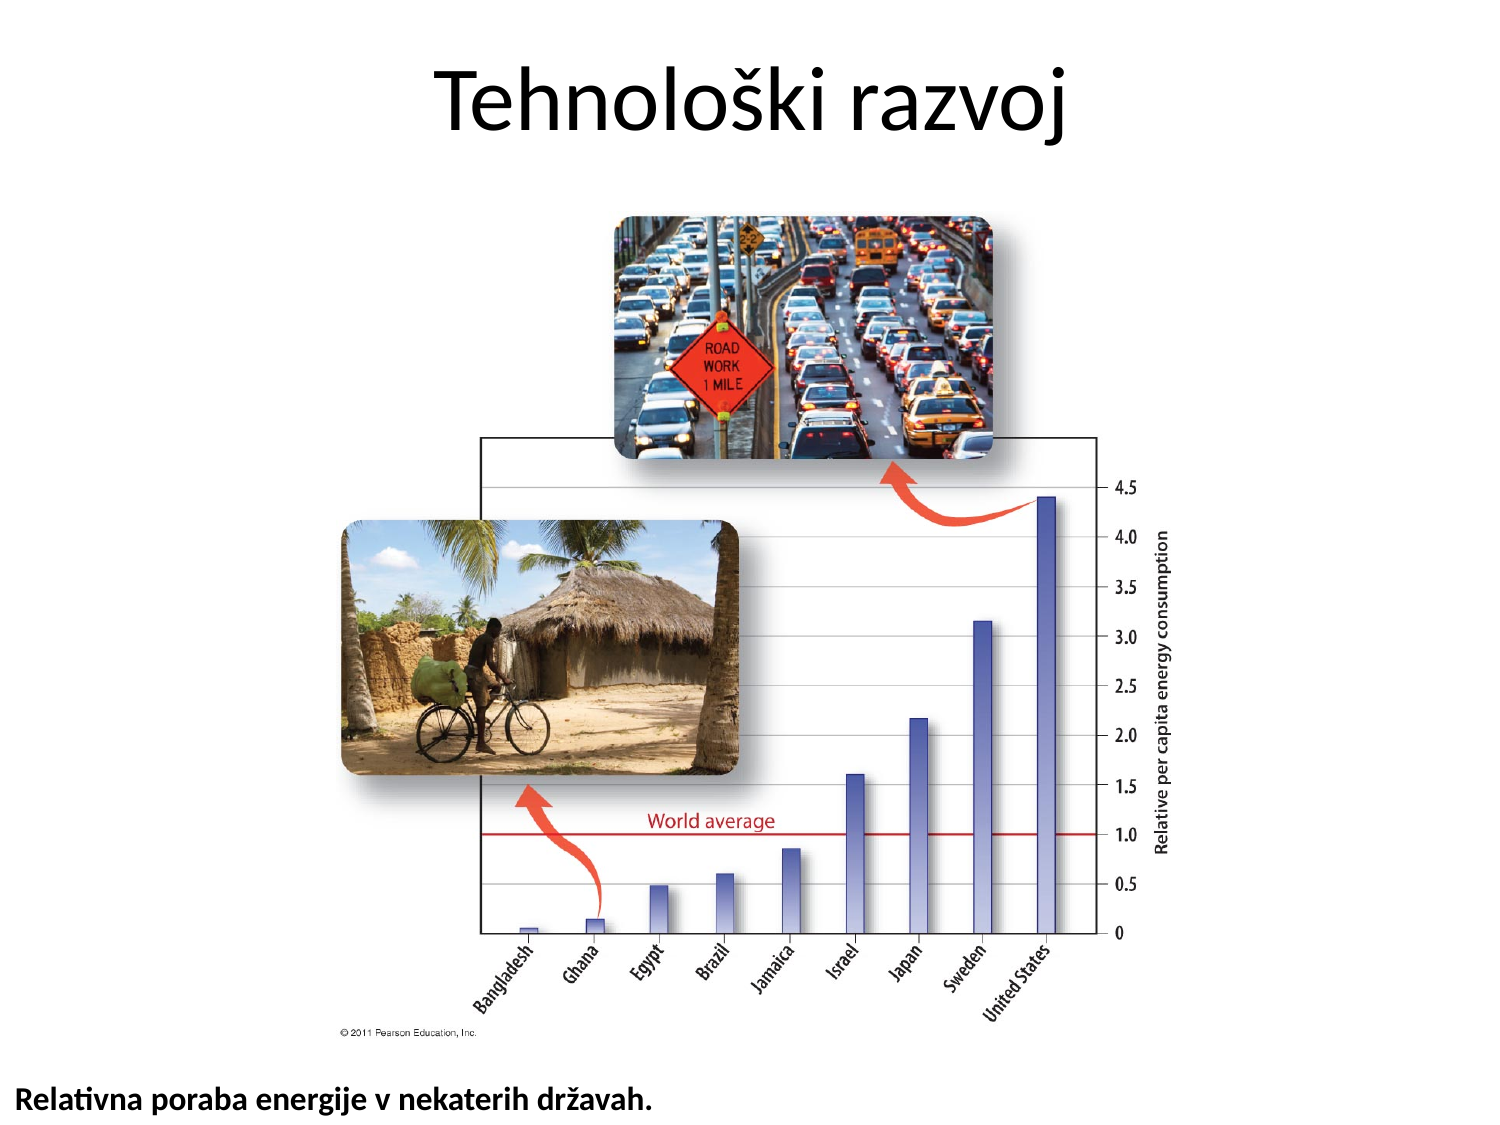

# Tehnološki razvoj
Relativna poraba energije v nekaterih državah.